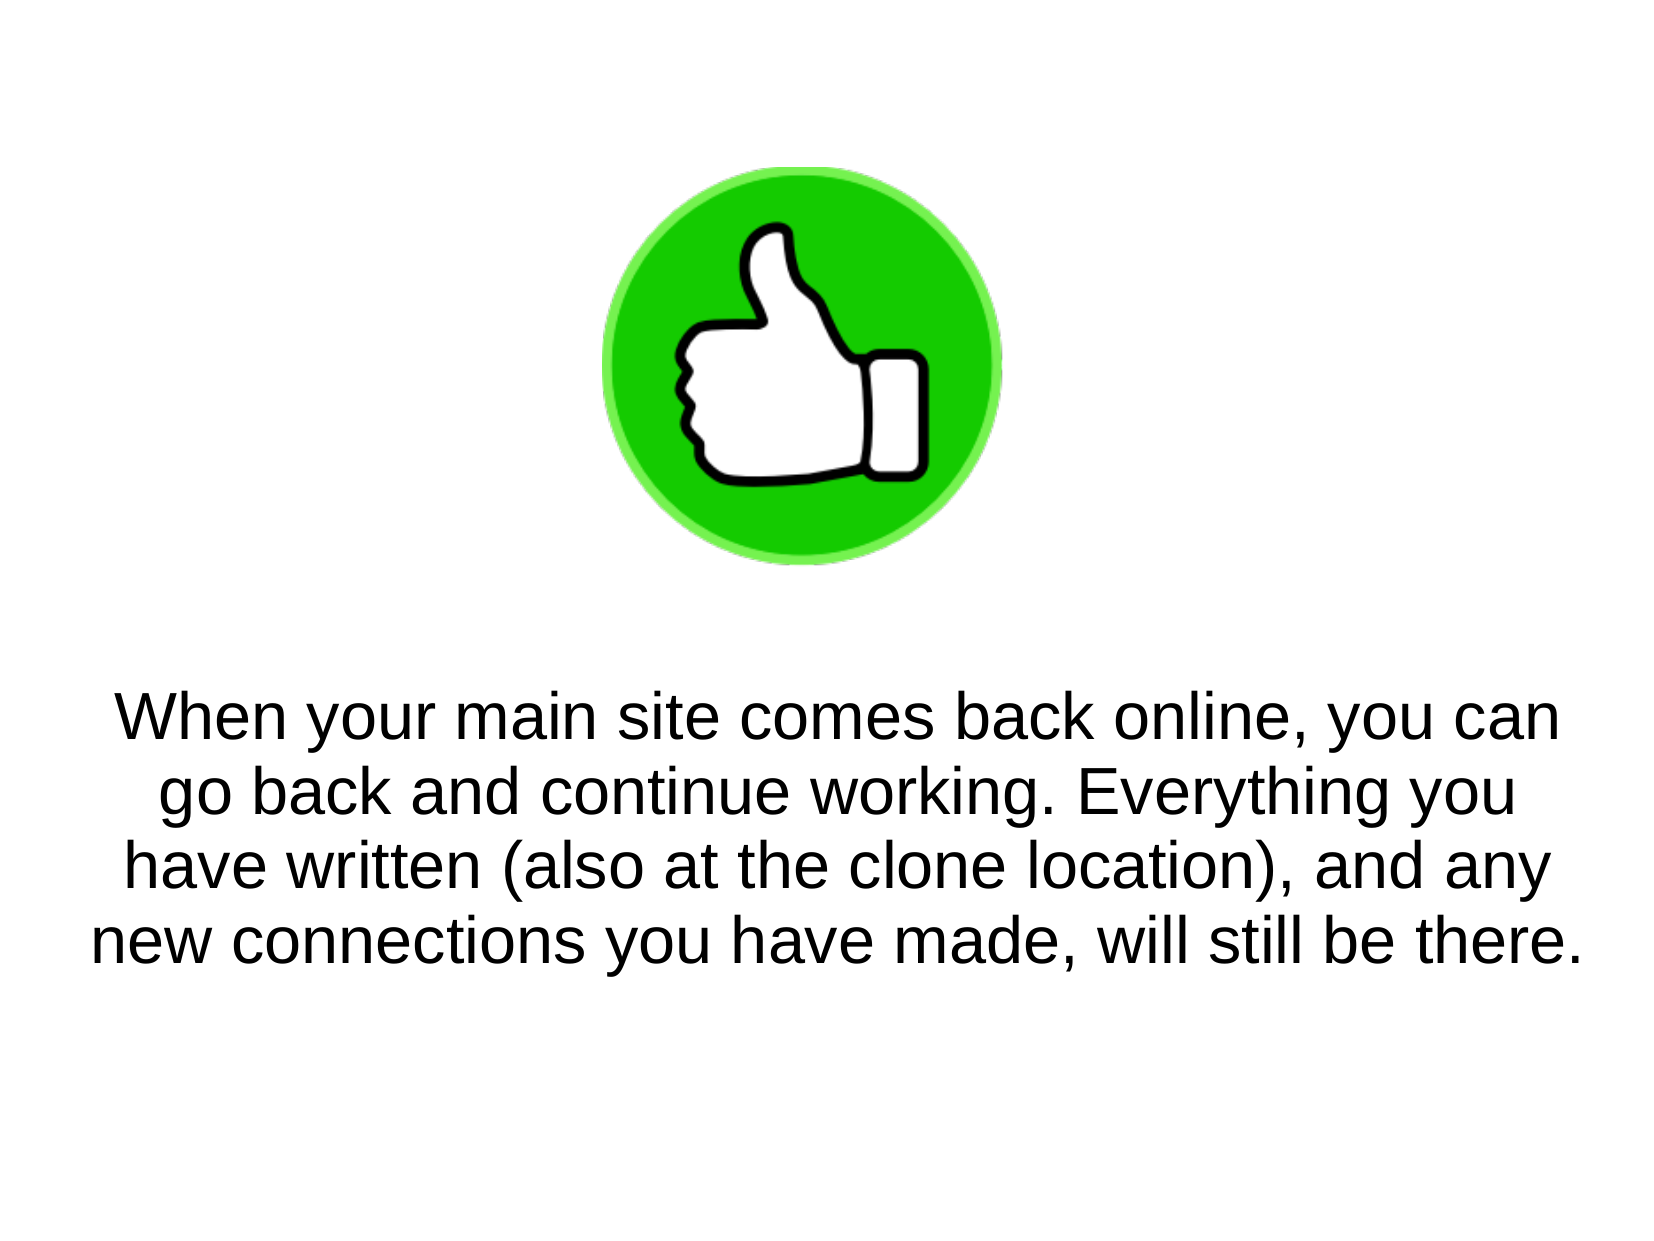

# When your main site comes back online, you can go back and continue working. Everything you have written (also at the clone location), and any new connections you have made, will still be there.